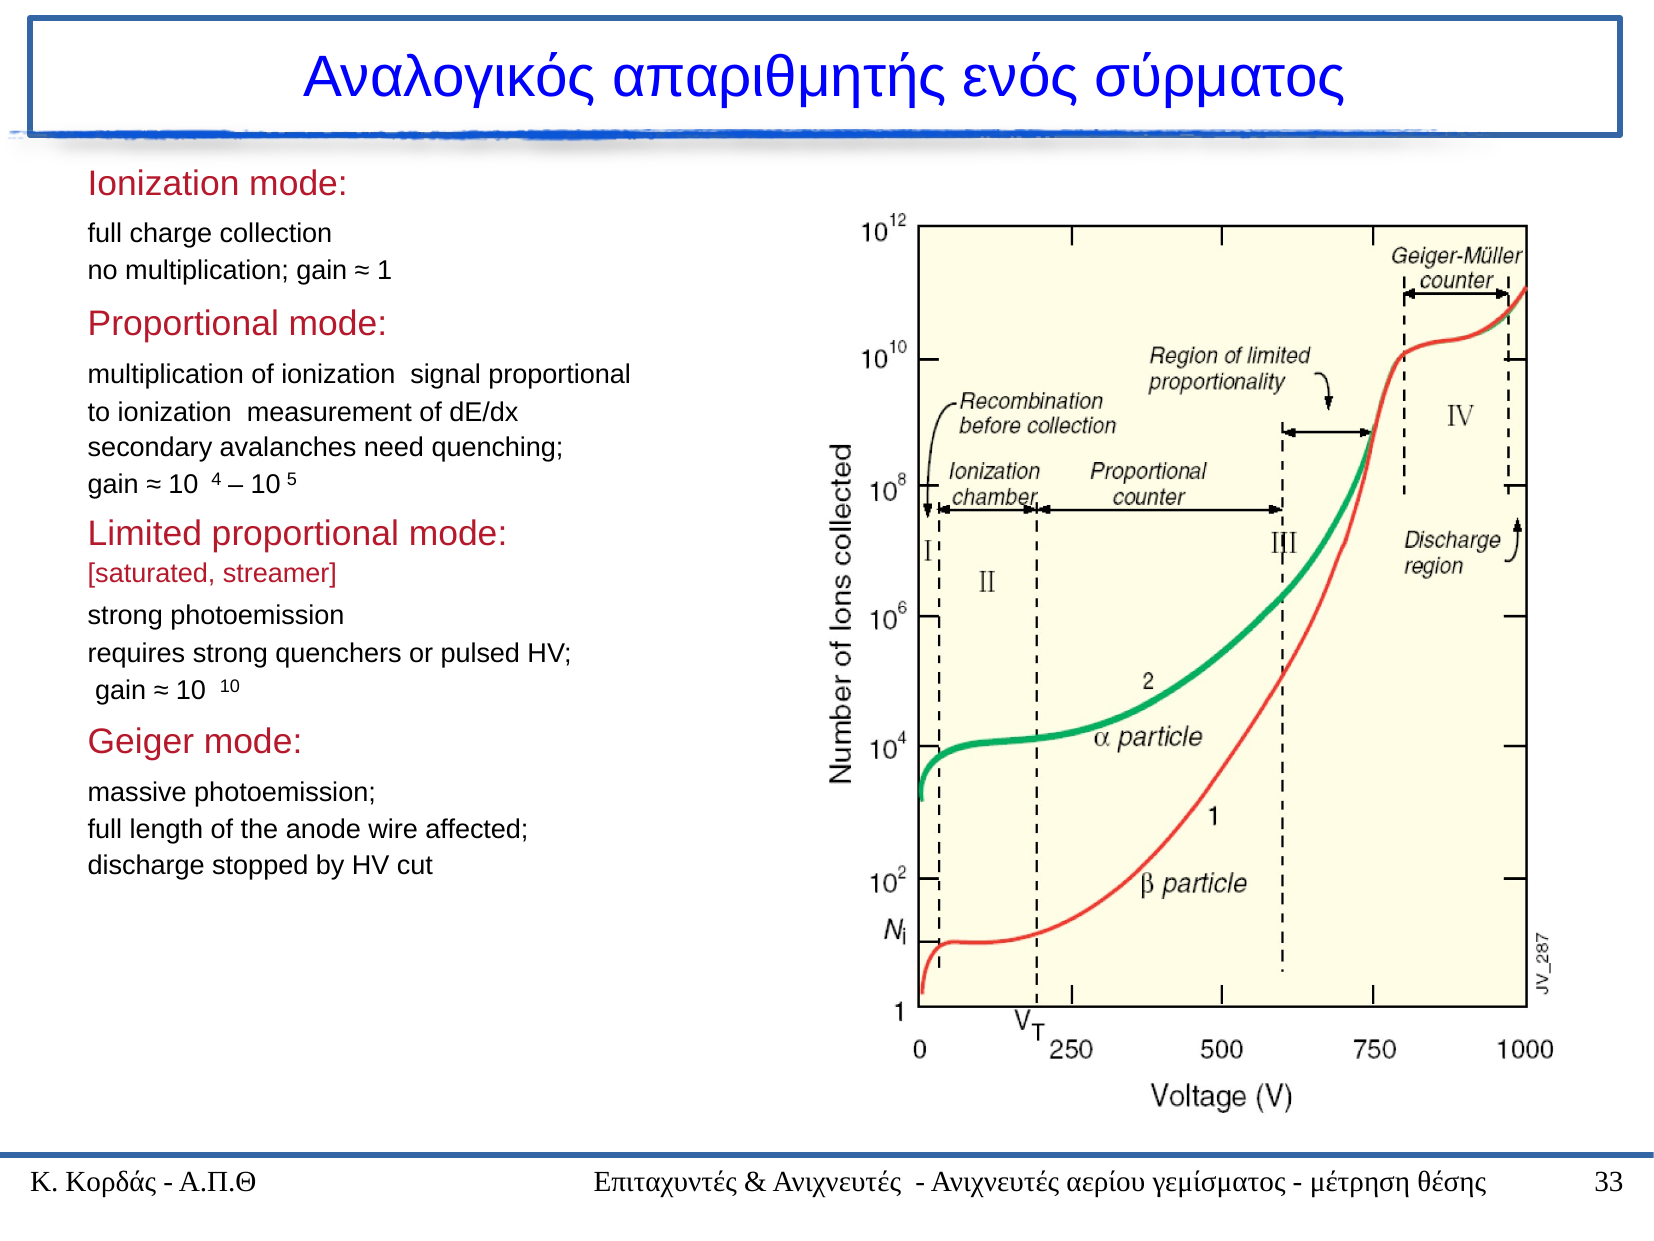

# Αναλογικός απαριθμητής ενός σύρματος
Ionization mode:
full charge collection
no multiplication; gain ≈ 1
Proportional mode:
multiplication of ionization signal proportional
to ionization measurement of dE/dx
secondary avalanches need quenching;
gain ≈ 10
– 10
4
5
Limited proportional mode:
[saturated, streamer]
strong photoemission
requires strong quenchers or pulsed HV;
 gain ≈ 10
10
Geiger mode:
massive photoemission;
full length of the anode wire affected;
discharge stopped by HV cut
Κ. Κορδάς - Α.Π.Θ
Επιταχυντές & Ανιχνευτές - Ανιχνευτές αερίου γεμίσματος - μέτρηση θέσης
33